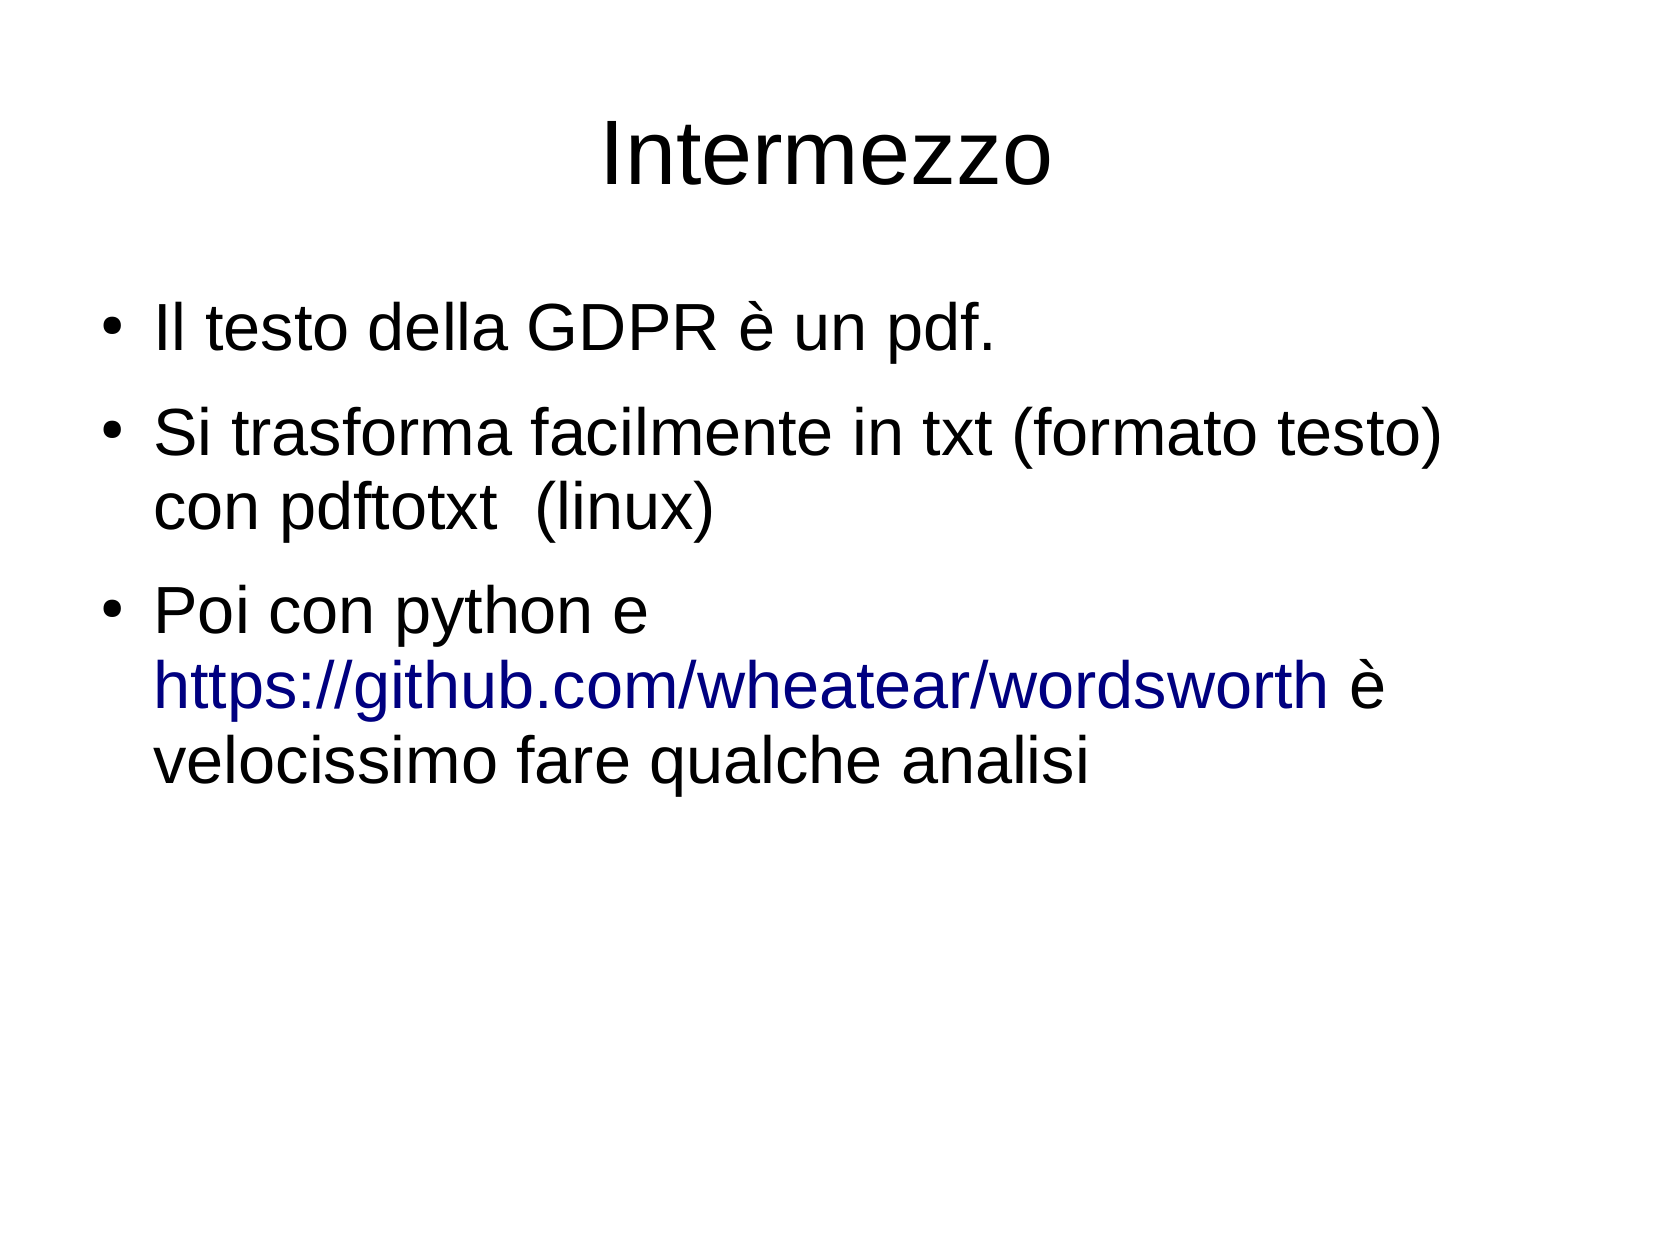

# Intermezzo
Il testo della GDPR è un pdf.
Si trasforma facilmente in txt (formato testo) con pdftotxt (linux)
Poi con python e https://github.com/wheatear/wordsworth è velocissimo fare qualche analisi